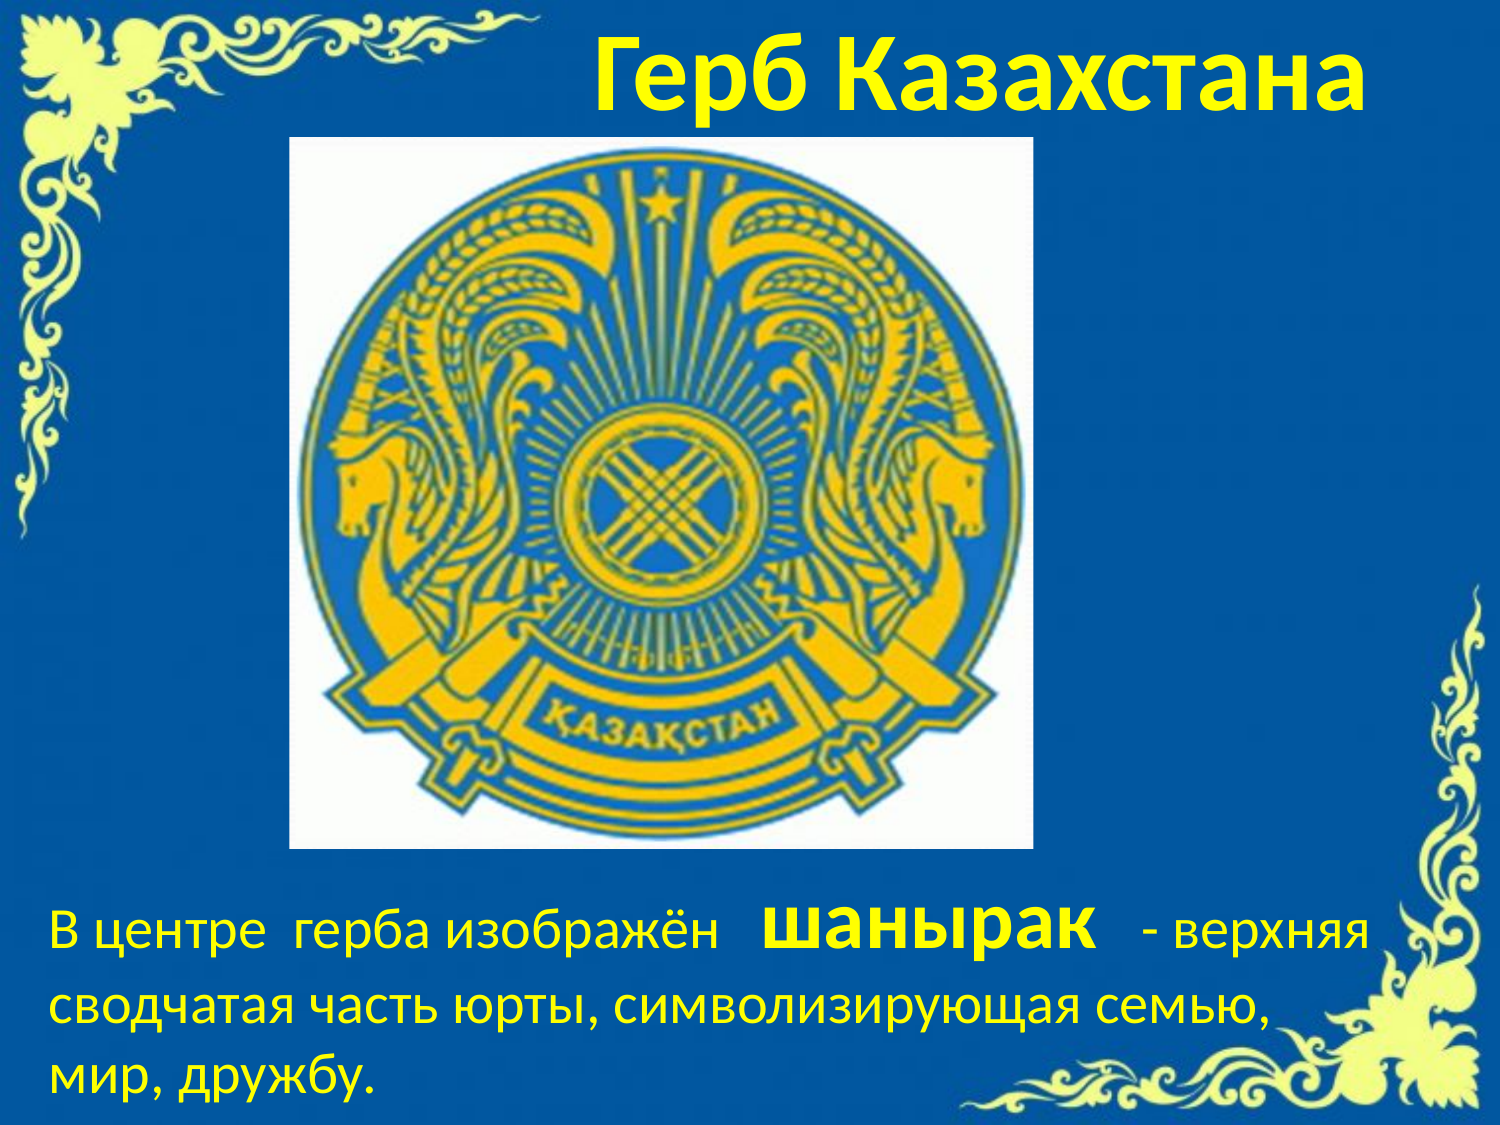

# Герб Казахстана
 В центре герба изображён шанырак - верхняя
 сводчатая часть юрты, символизирующая семью,
 мир, дружбу.